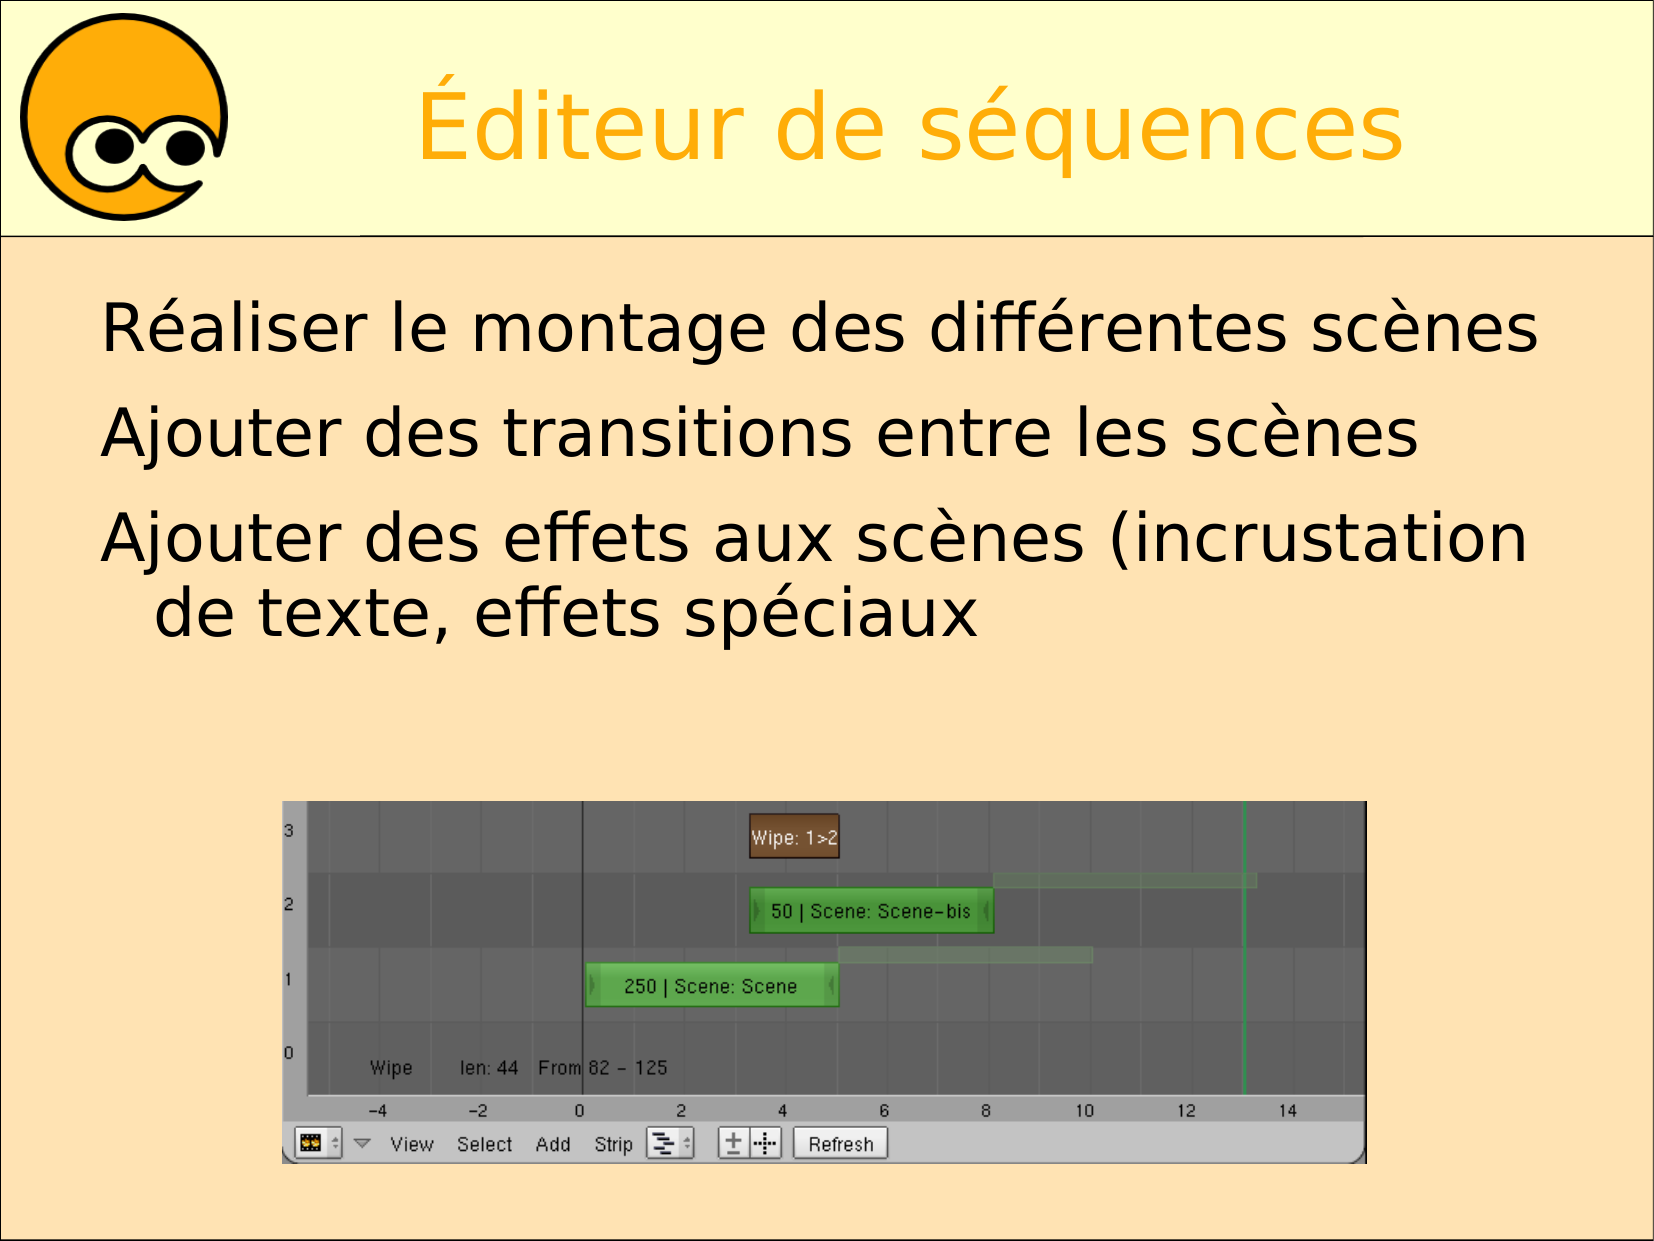

# Éditeur de séquences
Réaliser le montage des différentes scènes
Ajouter des transitions entre les scènes
Ajouter des effets aux scènes (incrustation de texte, effets spéciaux